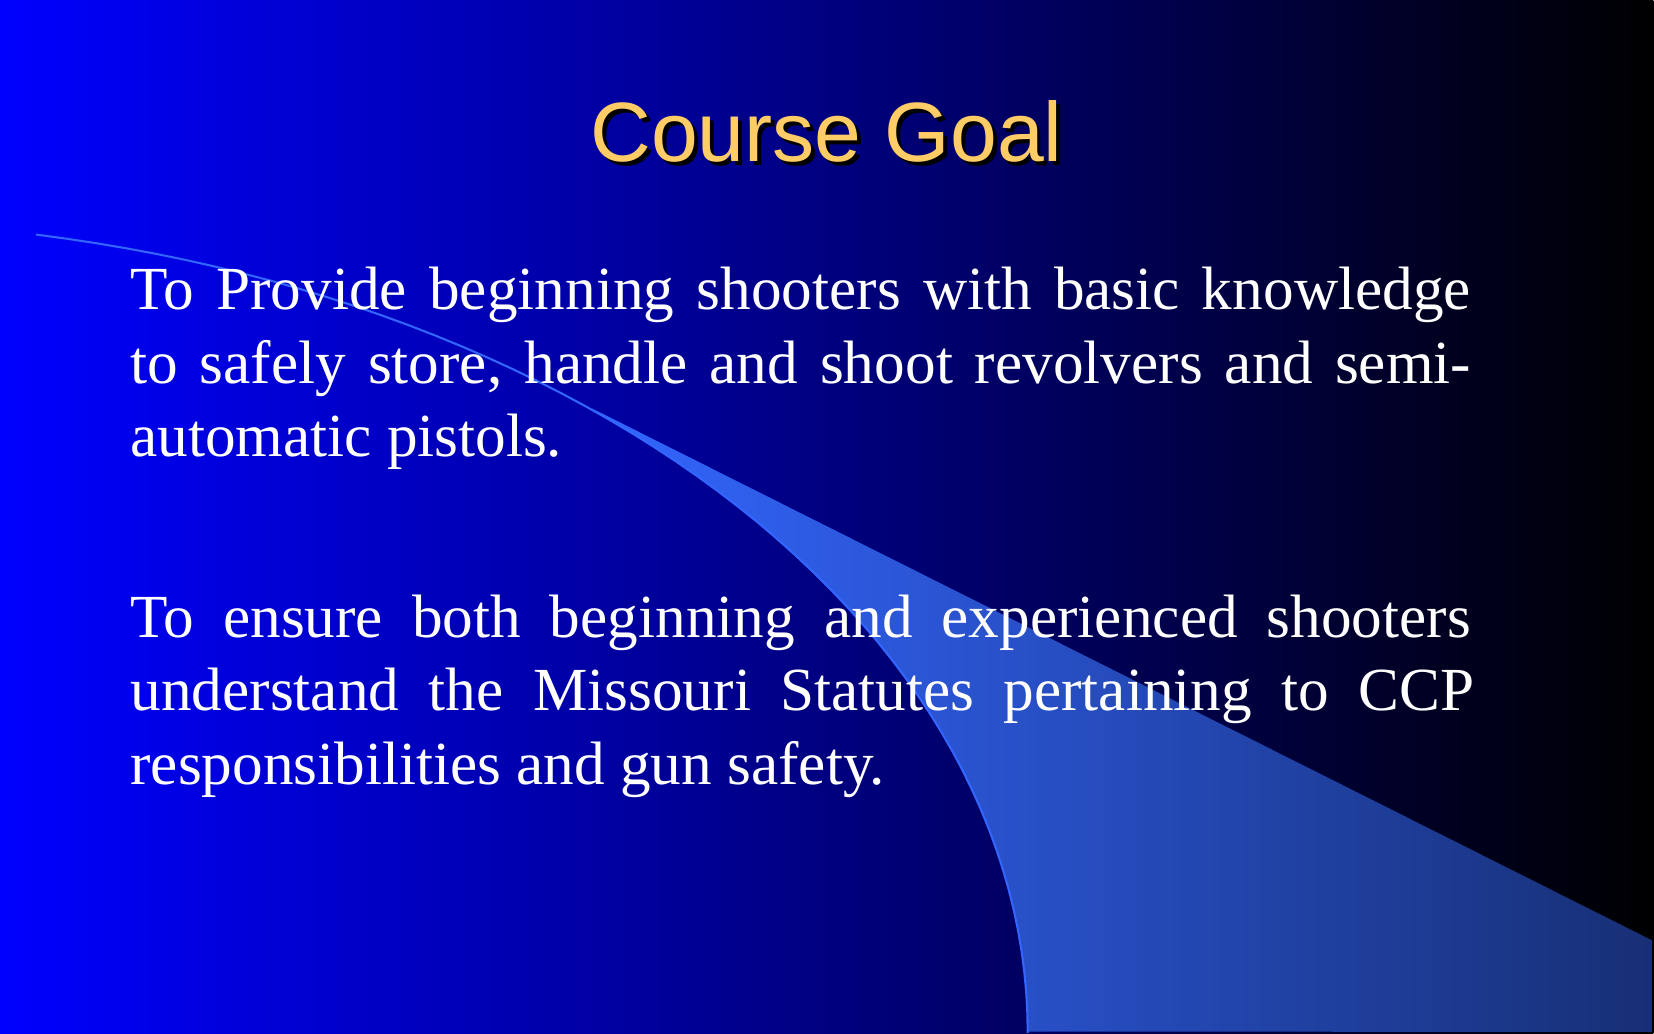

# Course Goal
To Provide beginning shooters with basic knowledge to safely store, handle and shoot revolvers and semi-automatic pistols.
To ensure both beginning and experienced shooters understand the Missouri Statutes pertaining to CCP responsibilities and gun safety.